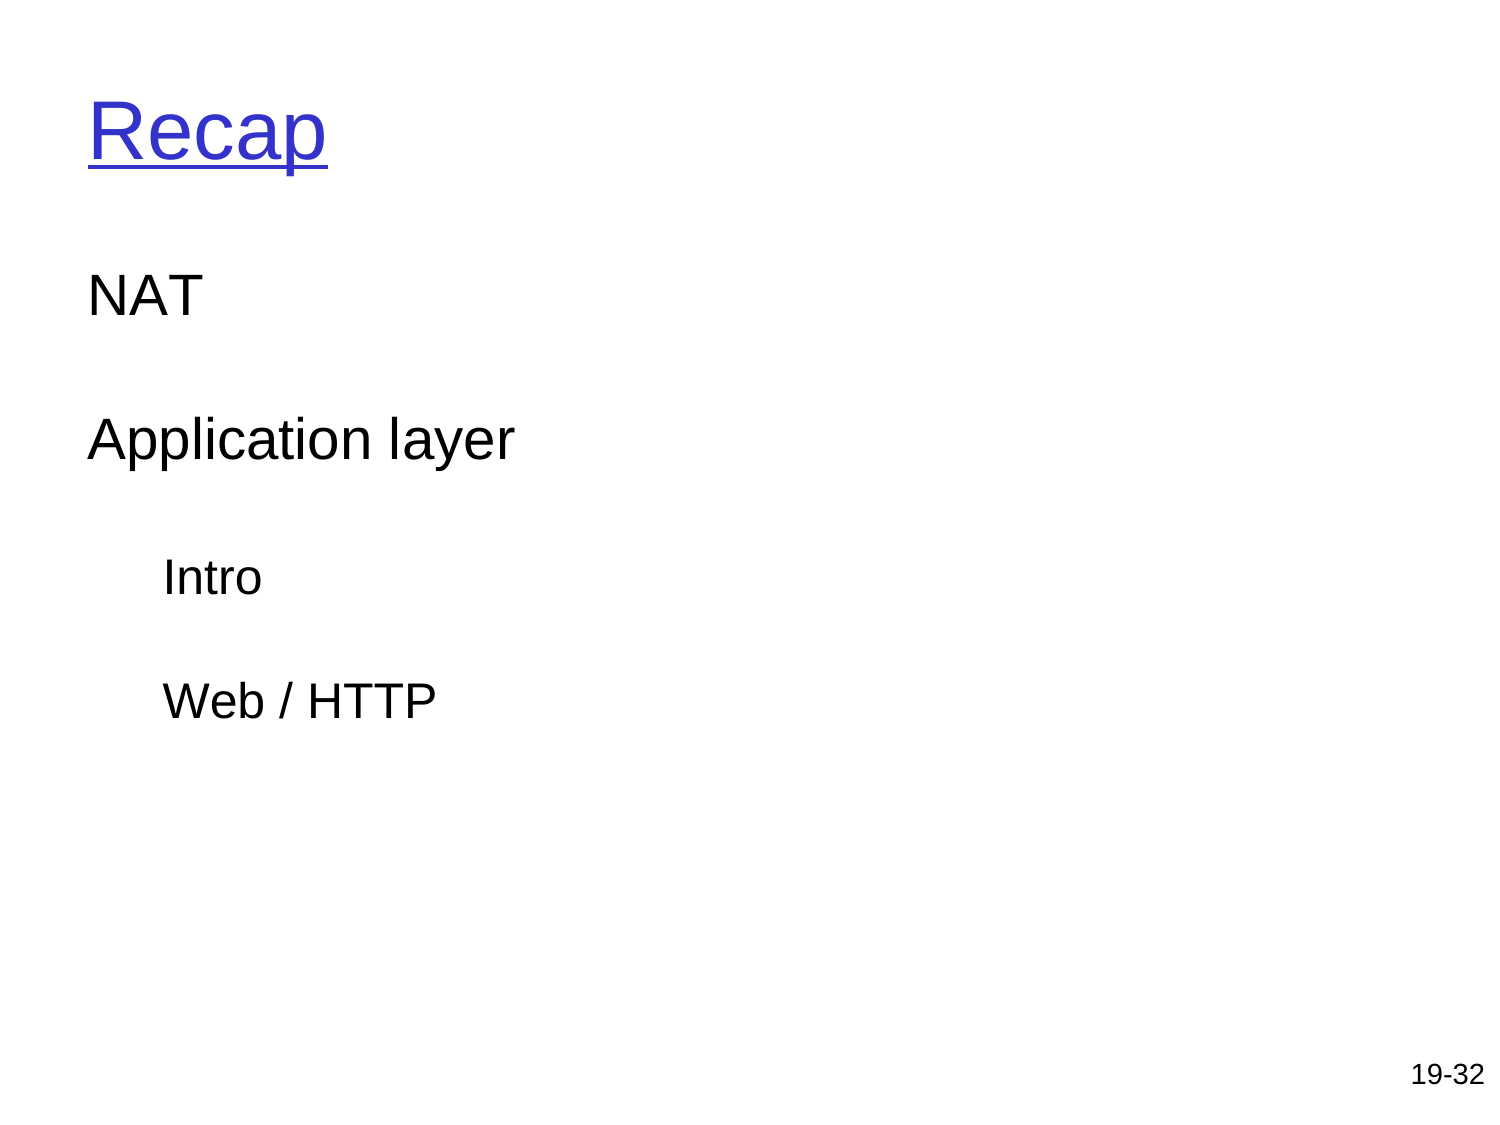

# Recap
NAT
Application layer
Intro
Web / HTTP
32